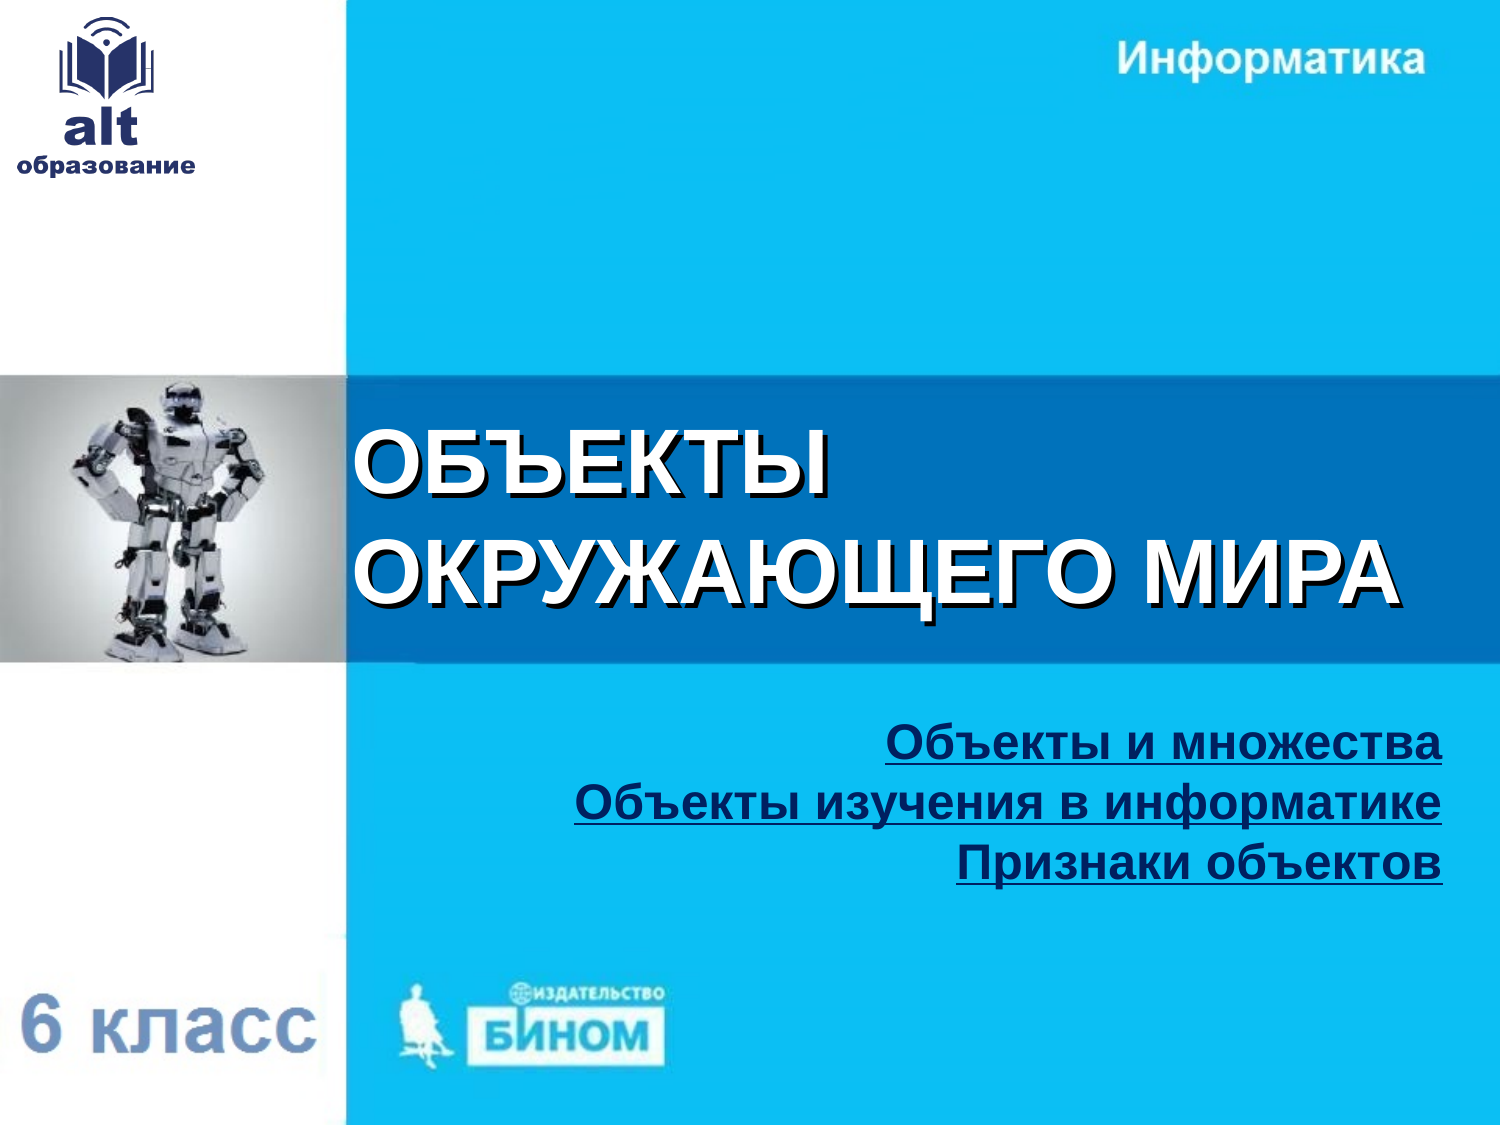

# ОБЪЕКТЫ ОКРУЖАЮЩЕГО МИРА
Объекты и множества
Объекты изучения в информатике
Признаки объектов